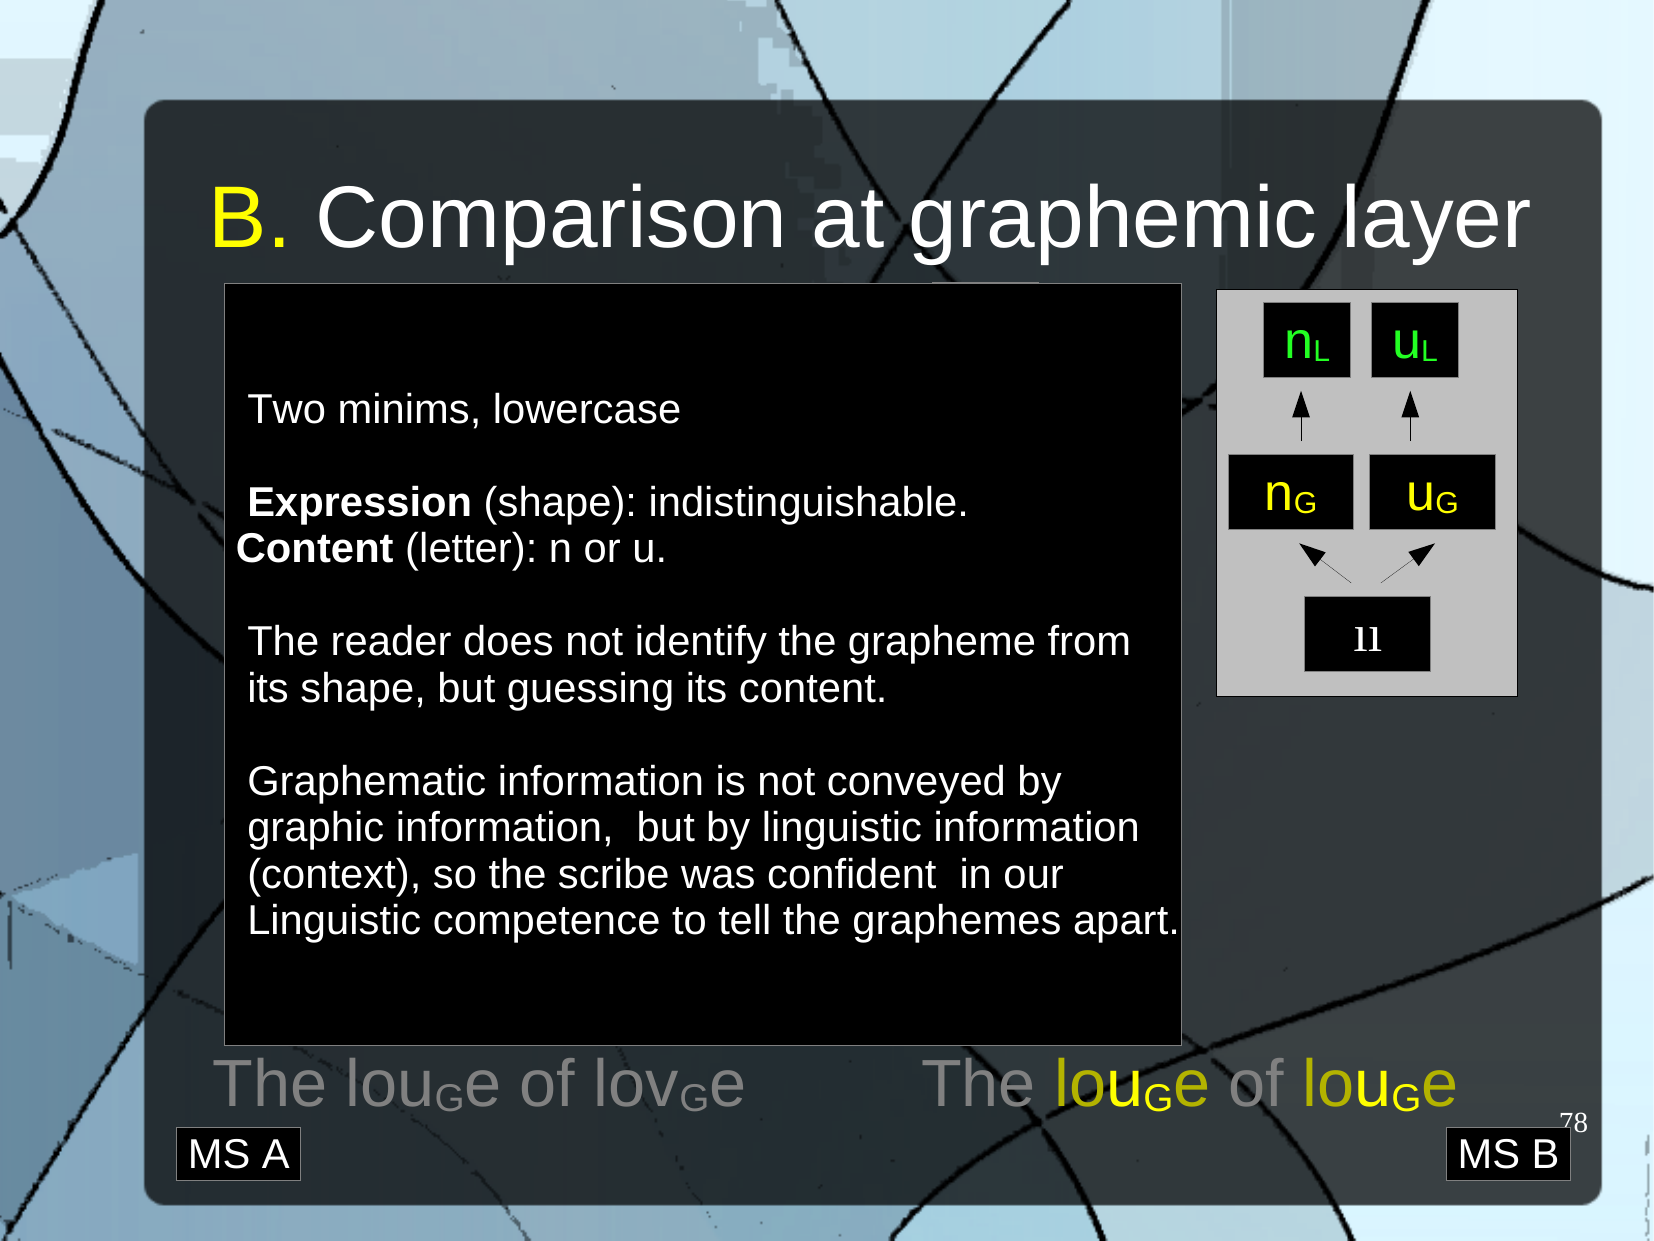

# B. Comparison at graphemic layer
aG
aG
uG
vG
 Two minims, lowercase
 Expression (shape): indistinguishable.
 Content (letter): n or u.
 The reader does not identify the grapheme from
 its shape, but guessing its content.
 Graphematic information is not conveyed by
 graphic information, but by linguistic information
 (context), so the scribe was confident in our
 Linguistic competence to tell the graphemes apart.
aL
uL
vL
uL
nL
uG
uG
nG
ıı
The louGe of lovGe		The louGe of louGe
78
MS A
MS B